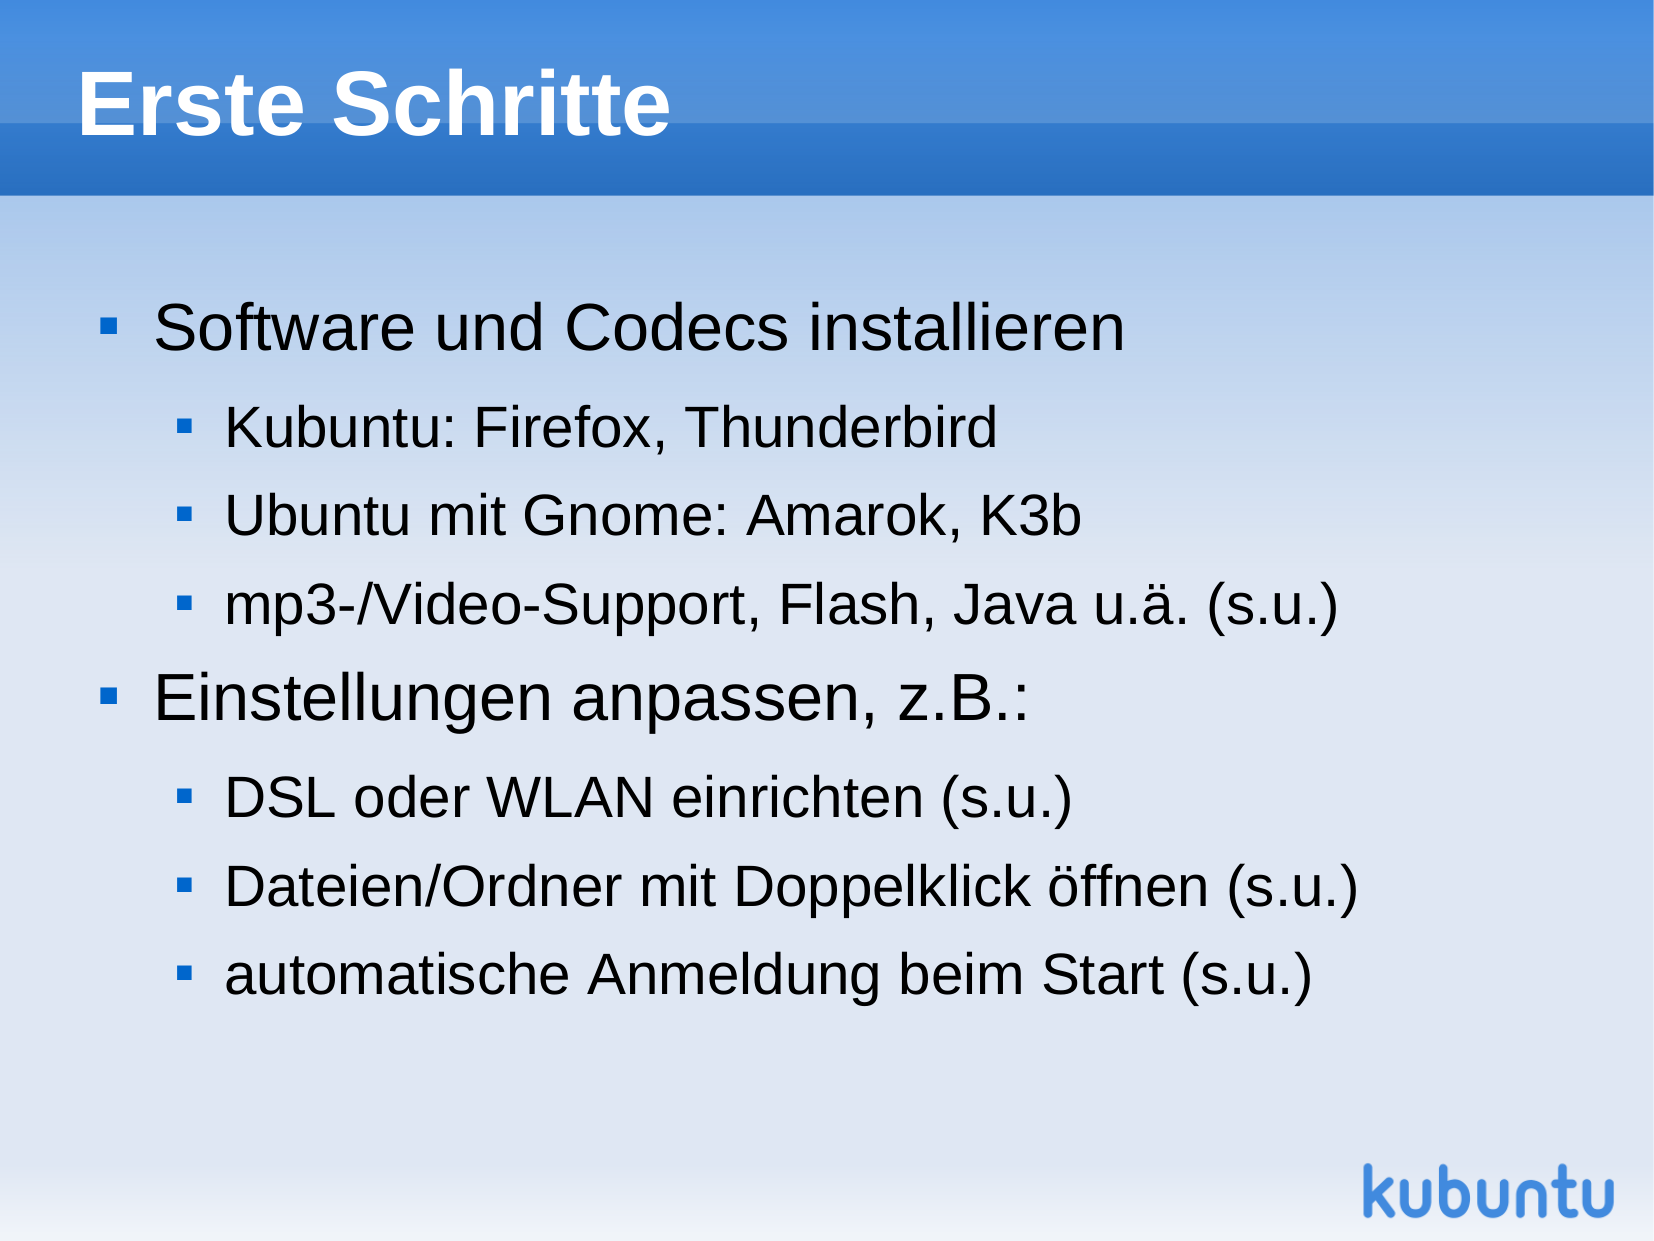

# Erste Schritte
Software und Codecs installieren
Kubuntu: Firefox, Thunderbird
Ubuntu mit Gnome: Amarok, K3b
mp3-/Video-Support, Flash, Java u.ä. (s.u.)
Einstellungen anpassen, z.B.:
DSL oder WLAN einrichten (s.u.)
Dateien/Ordner mit Doppelklick öffnen (s.u.)
automatische Anmeldung beim Start (s.u.)